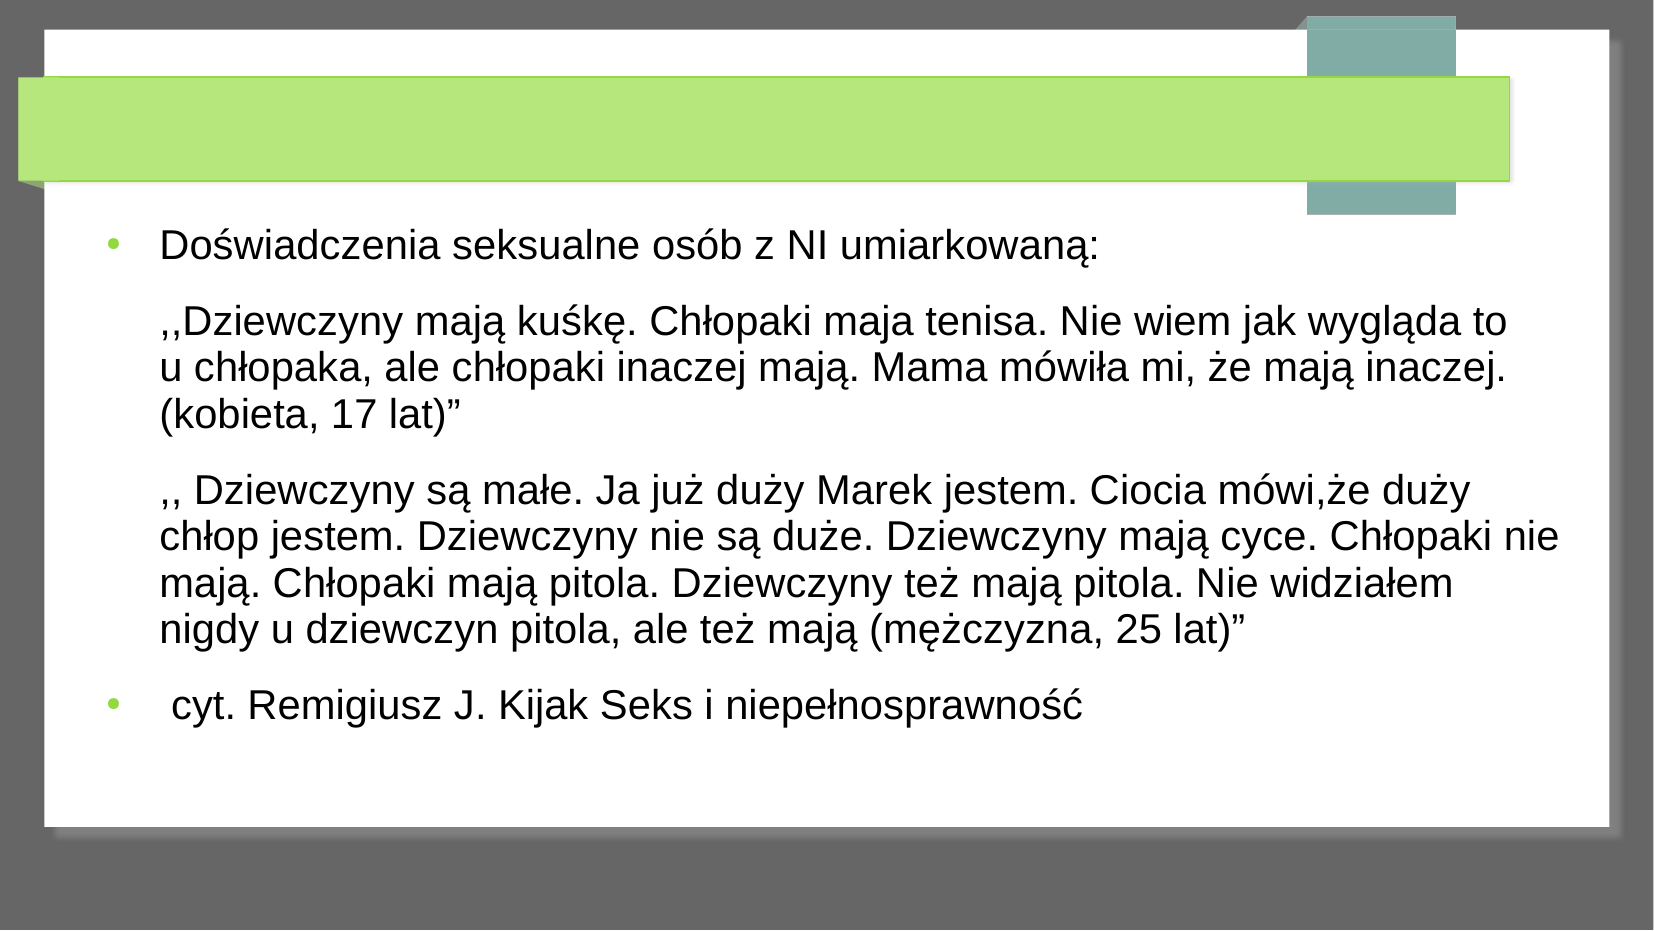

#
Doświadczenia seksualne osób z NI umiarkowaną:
,,Dziewczyny mają kuśkę. Chłopaki maja tenisa. Nie wiem jak wygląda to
u chłopaka, ale chłopaki inaczej mają. Mama mówiła mi, że mają inaczej. (kobieta, 17 lat)”
,, Dziewczyny są małe. Ja już duży Marek jestem. Ciocia mówi,że duży chłop jestem. Dziewczyny nie są duże. Dziewczyny mają cyce. Chłopaki nie mają. Chłopaki mają pitola. Dziewczyny też mają pitola. Nie widziałem nigdy u dziewczyn pitola, ale też mają (mężczyzna, 25 lat)”
 cyt. Remigiusz J. Kijak Seks i niepełnosprawność